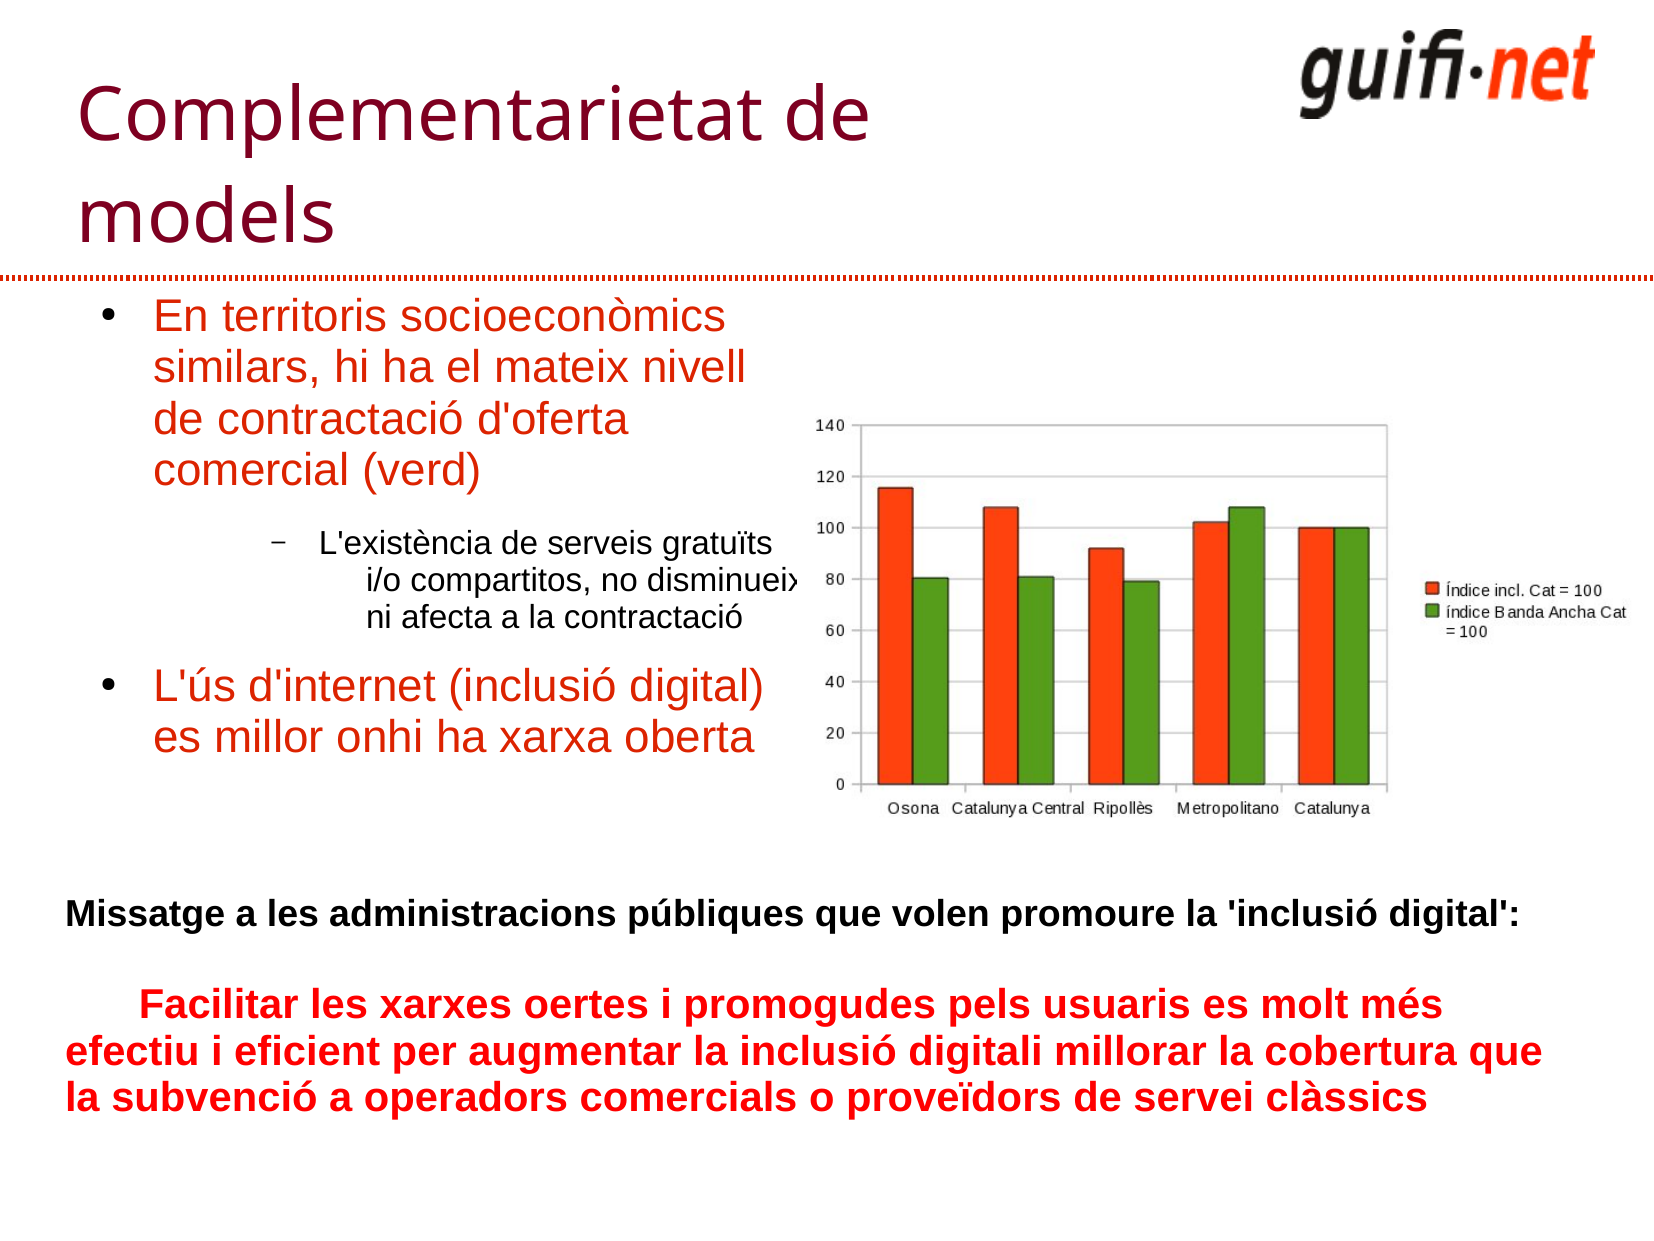

# Complementarietat de models
En territoris socioeconòmics similars, hi ha el mateix nivell de contractació d'oferta comercial (verd)
L'existència de serveis gratuïts i/o compartitos, no disminueix ni afecta a la contractació
L'ús d'internet (inclusió digital) es millor onhi ha xarxa oberta
Missatge a les administracions públiques que volen promoure la 'inclusió digital':
	Facilitar les xarxes oertes i promogudes pels usuaris es molt més efectiu i eficient per augmentar la inclusió digitali millorar la cobertura que la subvenció a operadors comercials o proveïdors de servei clàssics